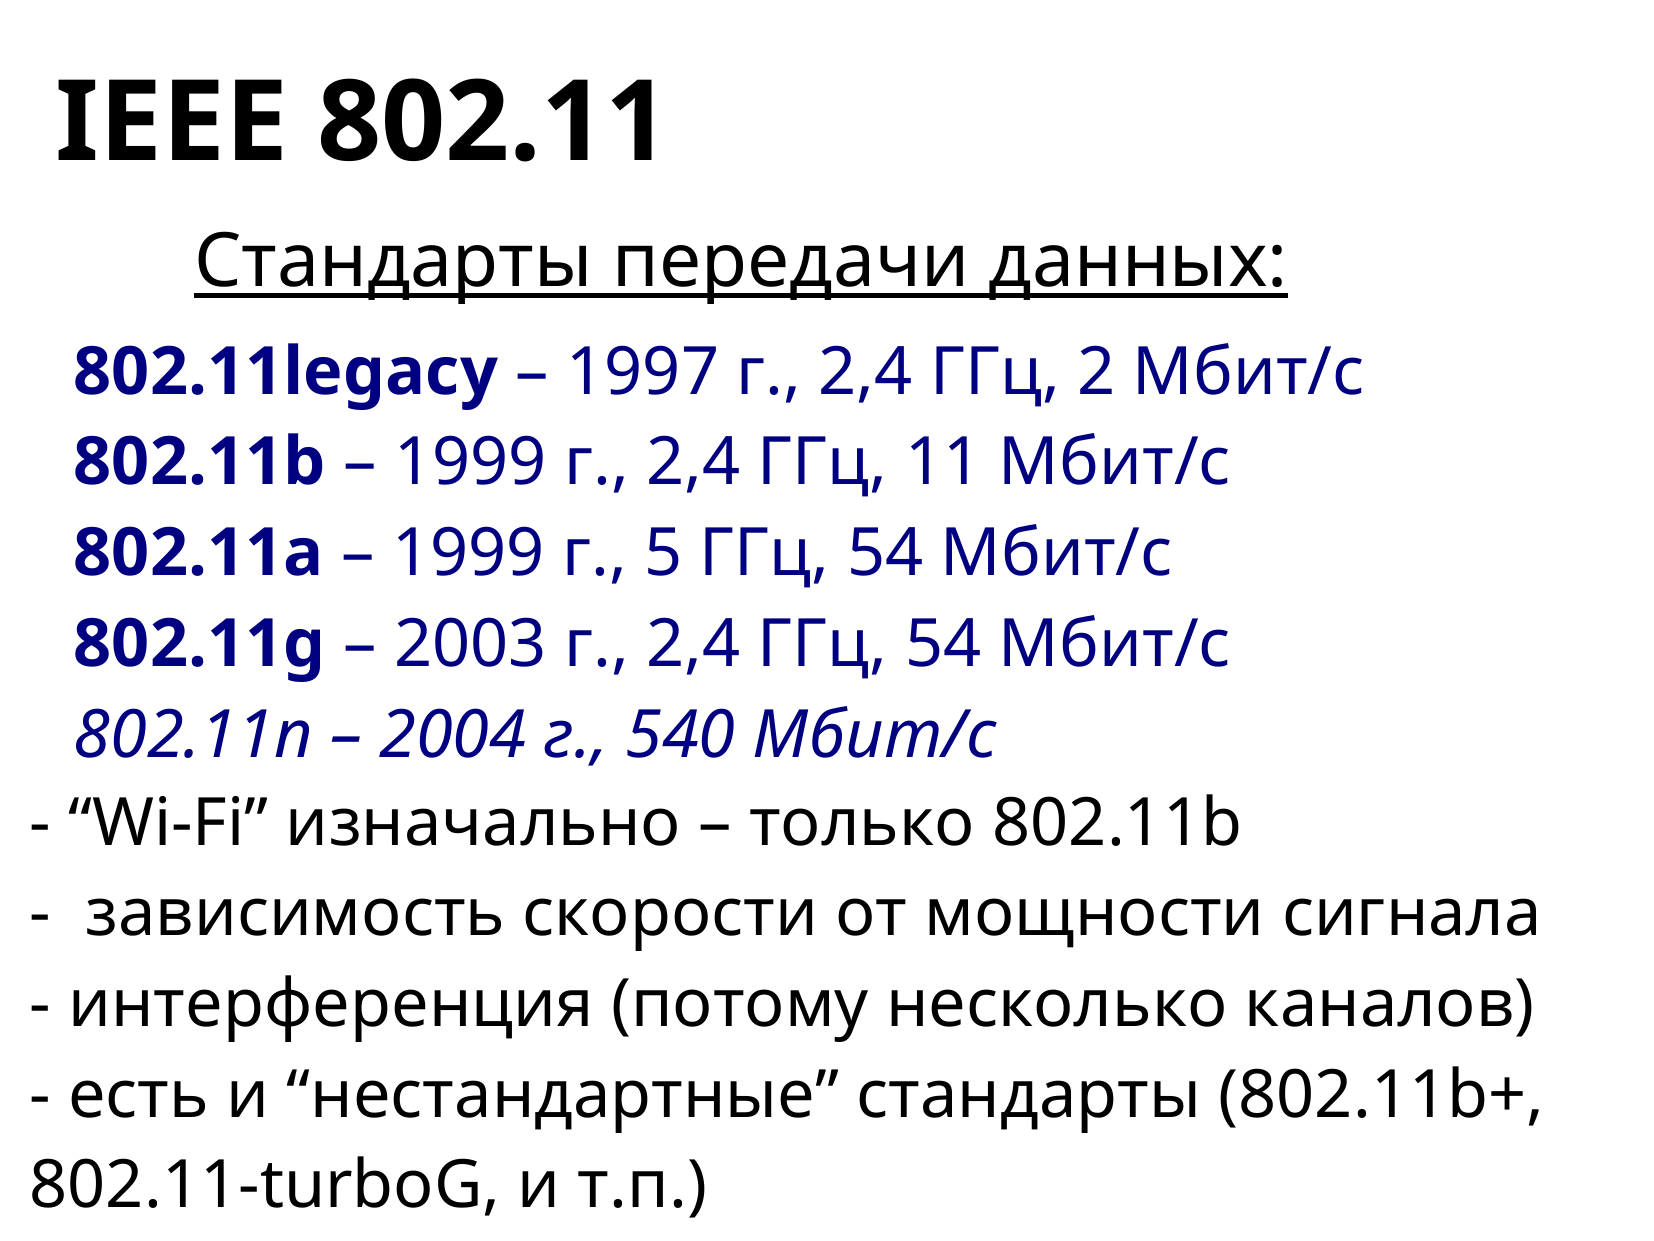

IEEE 802.11
Стандарты передачи данных:
802.11legacy – 1997 г., 2,4 ГГц, 2 Мбит/с
802.11b – 1999 г., 2,4 ГГц, 11 Мбит/с
802.11a – 1999 г., 5 ГГц, 54 Мбит/с
802.11g – 2003 г., 2,4 ГГц, 54 Мбит/с
802.11n – 2004 г., 540 Мбит/с
- “Wi-Fi” изначально – только 802.11b
- зависимость скорости от мощности сигнала
- интерференция (потому несколько каналов)
- есть и “нестандартные” стандарты (802.11b+, 802.11-turboG, и т.п.)